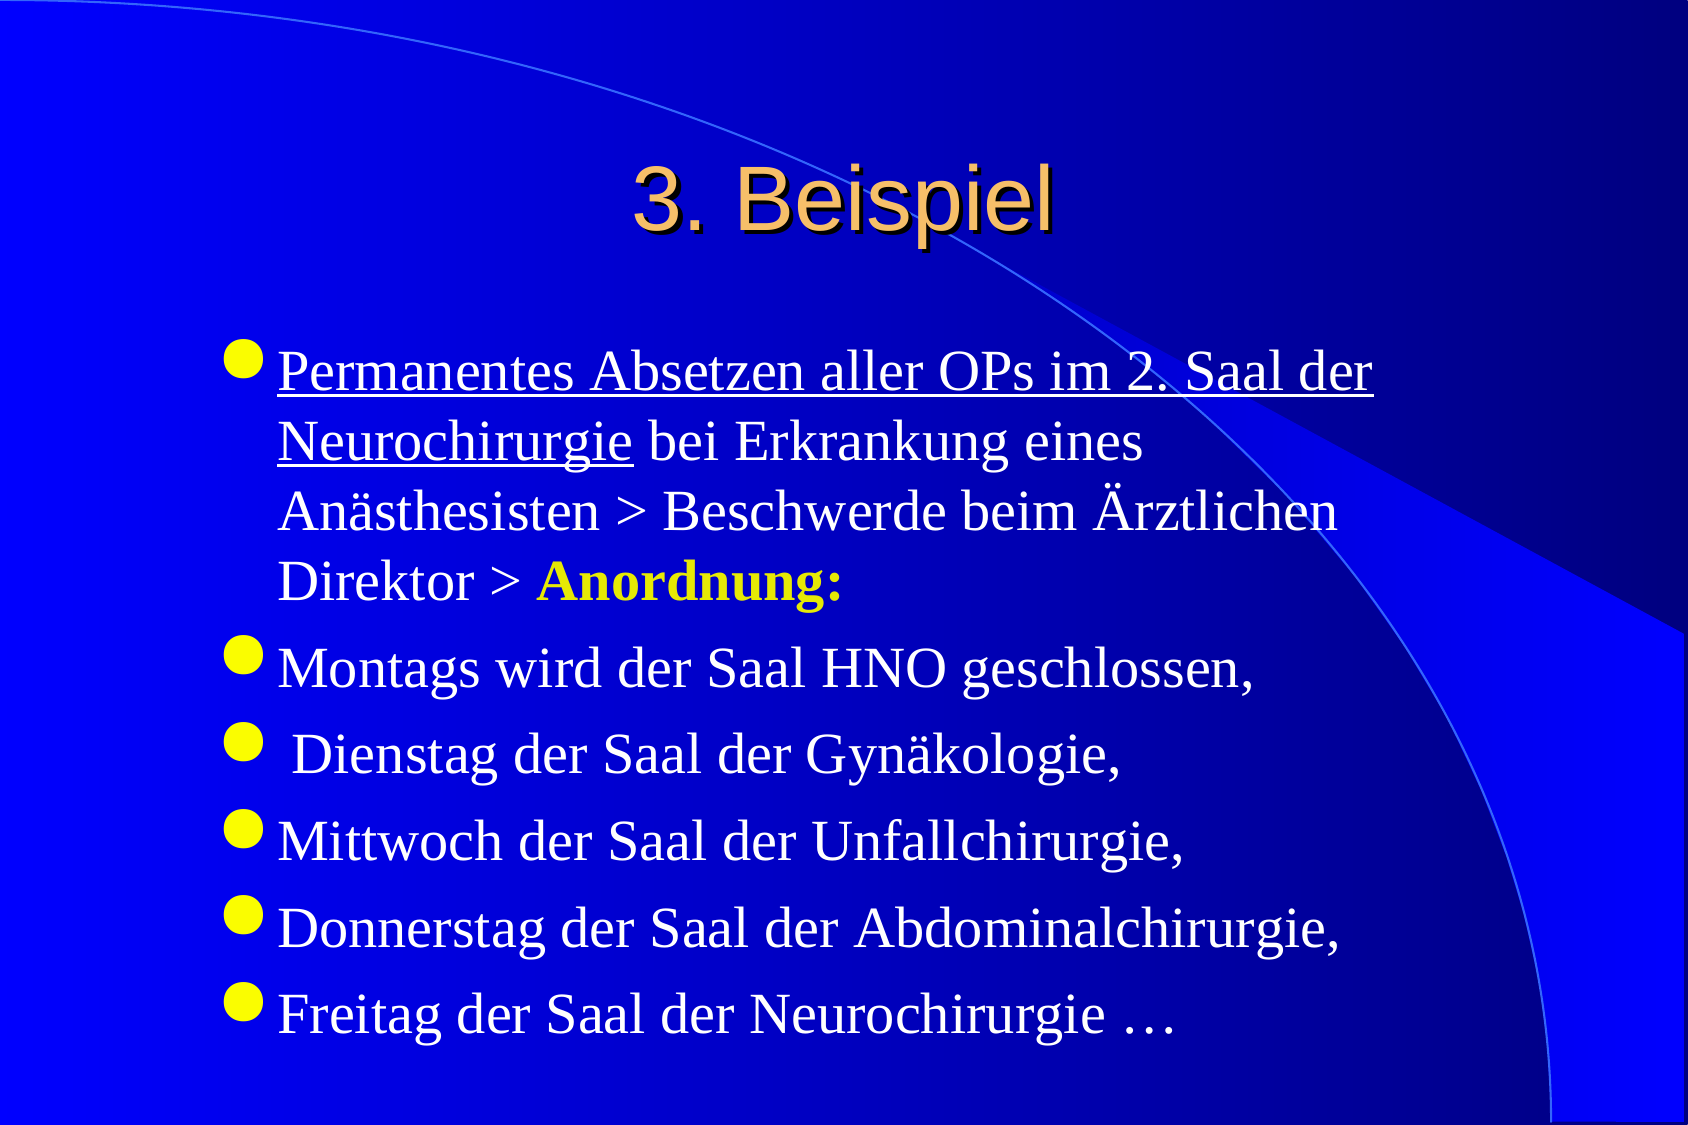

3. Beispiel
Permanentes Absetzen aller OPs im 2. Saal der Neurochirurgie bei Erkrankung eines Anästhesisten > Beschwerde beim Ärztlichen Direktor > Anordnung:
Montags wird der Saal HNO geschlossen,
 Dienstag der Saal der Gynäkologie,
Mittwoch der Saal der Unfallchirurgie,
Donnerstag der Saal der Abdominalchirurgie,
Freitag der Saal der Neurochirurgie …